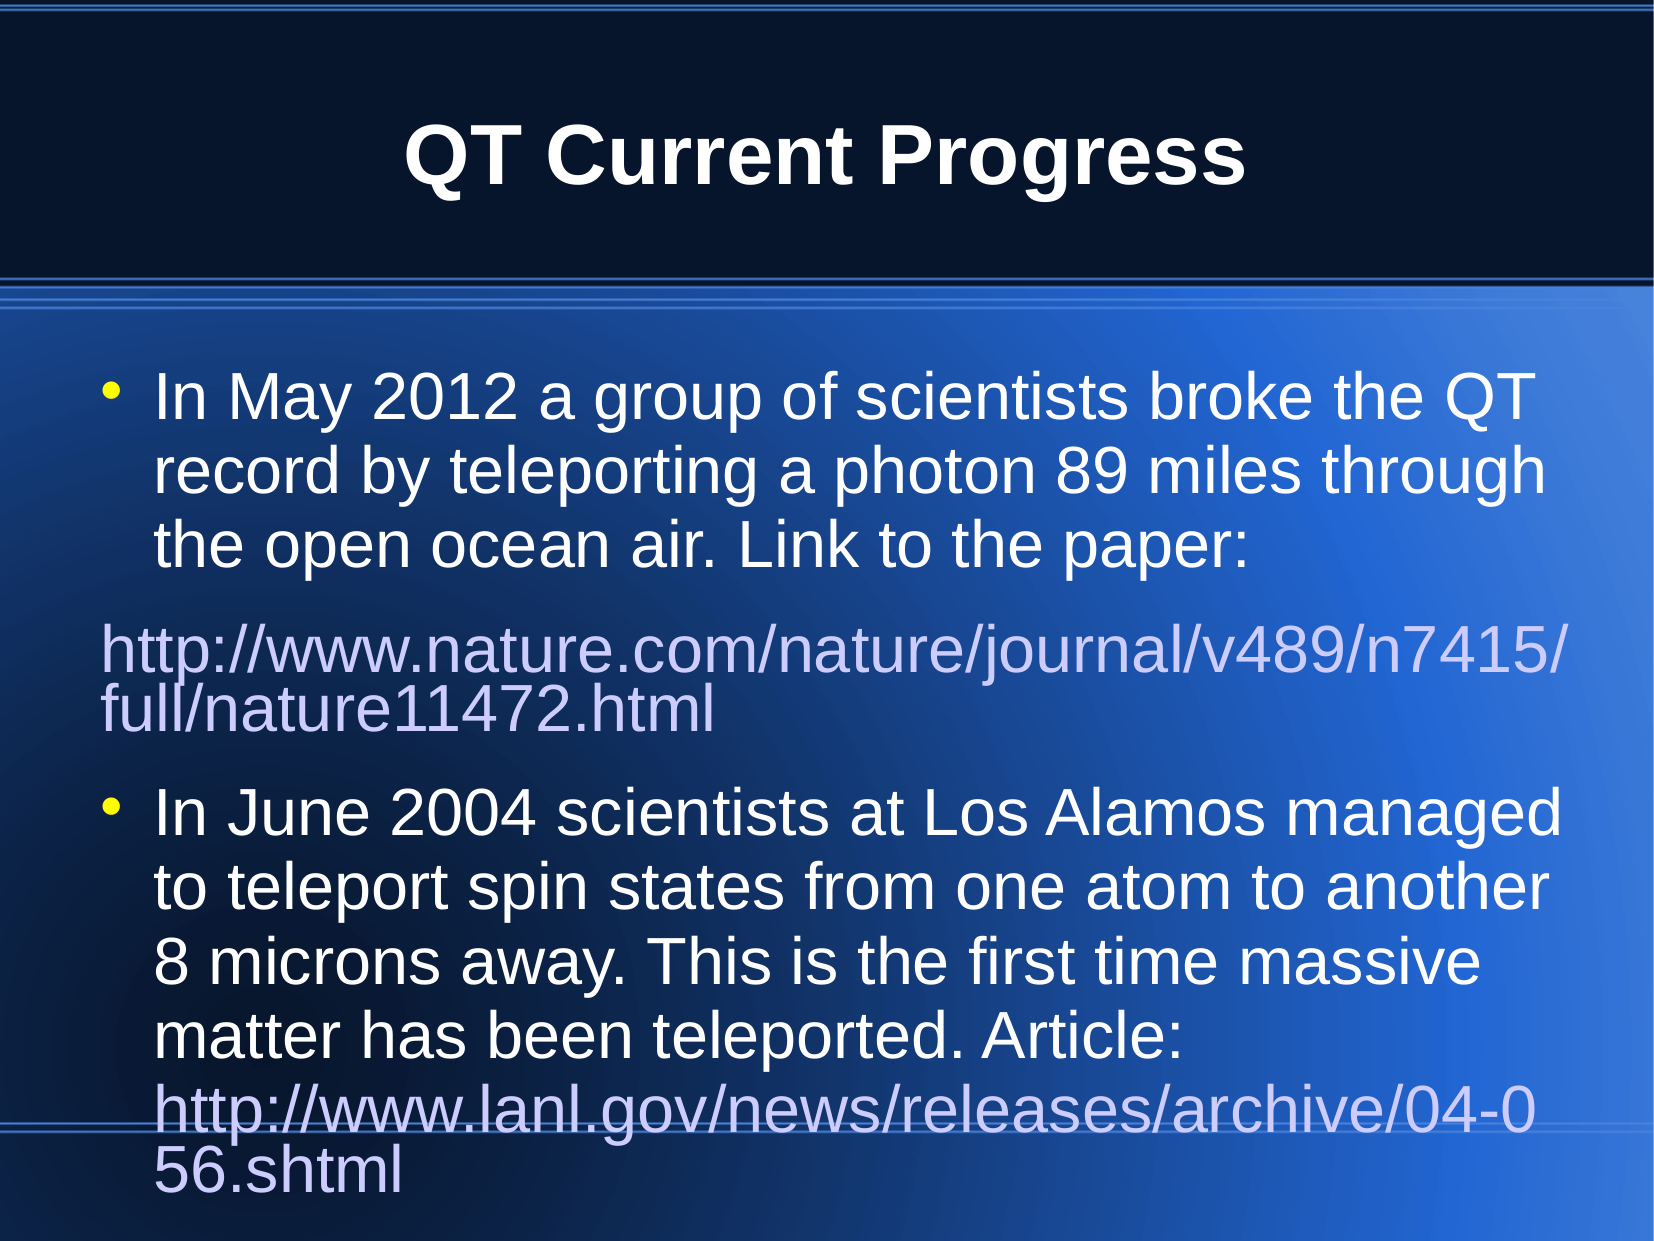

# QT Current Progress
In May 2012 a group of scientists broke the QT record by teleporting a photon 89 miles through the open ocean air. Link to the paper:
http://www.nature.com/nature/journal/v489/n7415/full/nature11472.html
In June 2004 scientists at Los Alamos managed to teleport spin states from one atom to another 8 microns away. This is the first time massive matter has been teleported. Article: http://www.lanl.gov/news/releases/archive/04-056.shtml